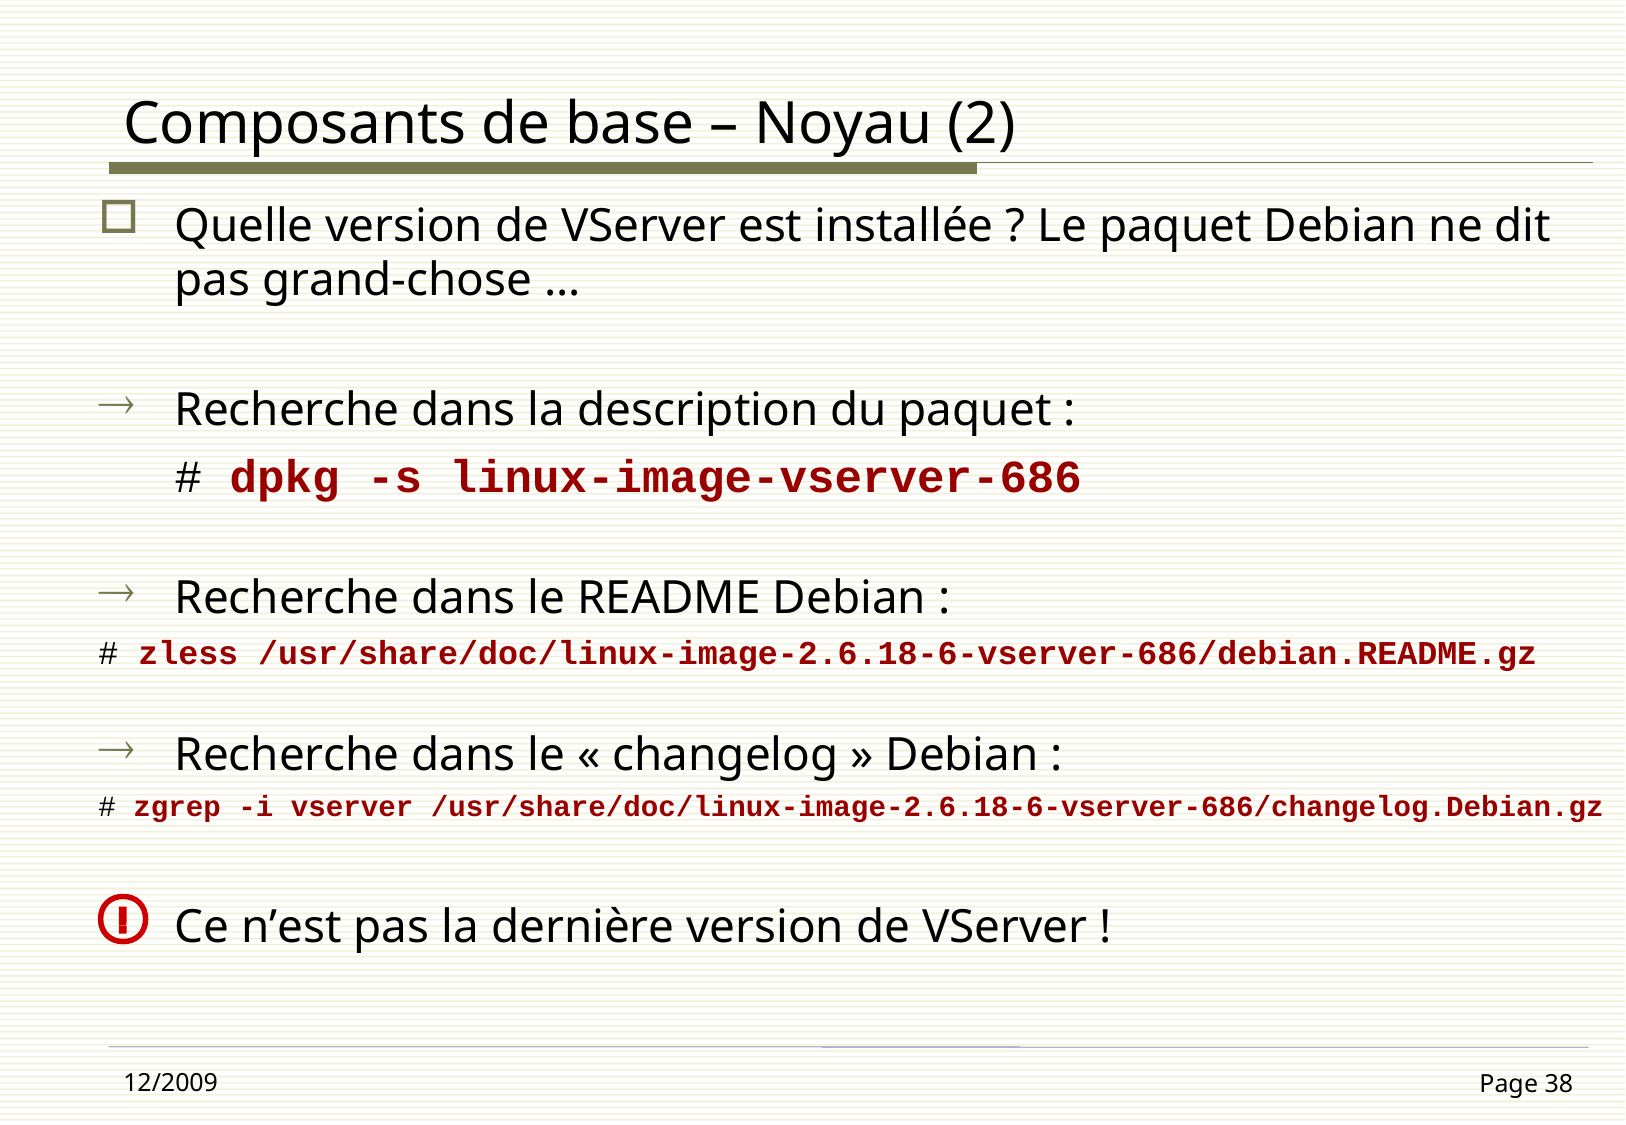

# Composants de base – Noyau (2)‏
Quelle version de VServer est installée ? Le paquet Debian ne dit pas grand-chose …
Recherche dans la description du paquet :
	# dpkg -s linux-image-vserver-686
Recherche dans le README Debian :
# zless /usr/share/doc/linux-image-2.6.18-6-vserver-686/debian.README.gz
Recherche dans le « changelog » Debian :
# zgrep -i vserver /usr/share/doc/linux-image-2.6.18-6-vserver-686/changelog.Debian.gz
 	Ce n’est pas la dernière version de VServer !
38